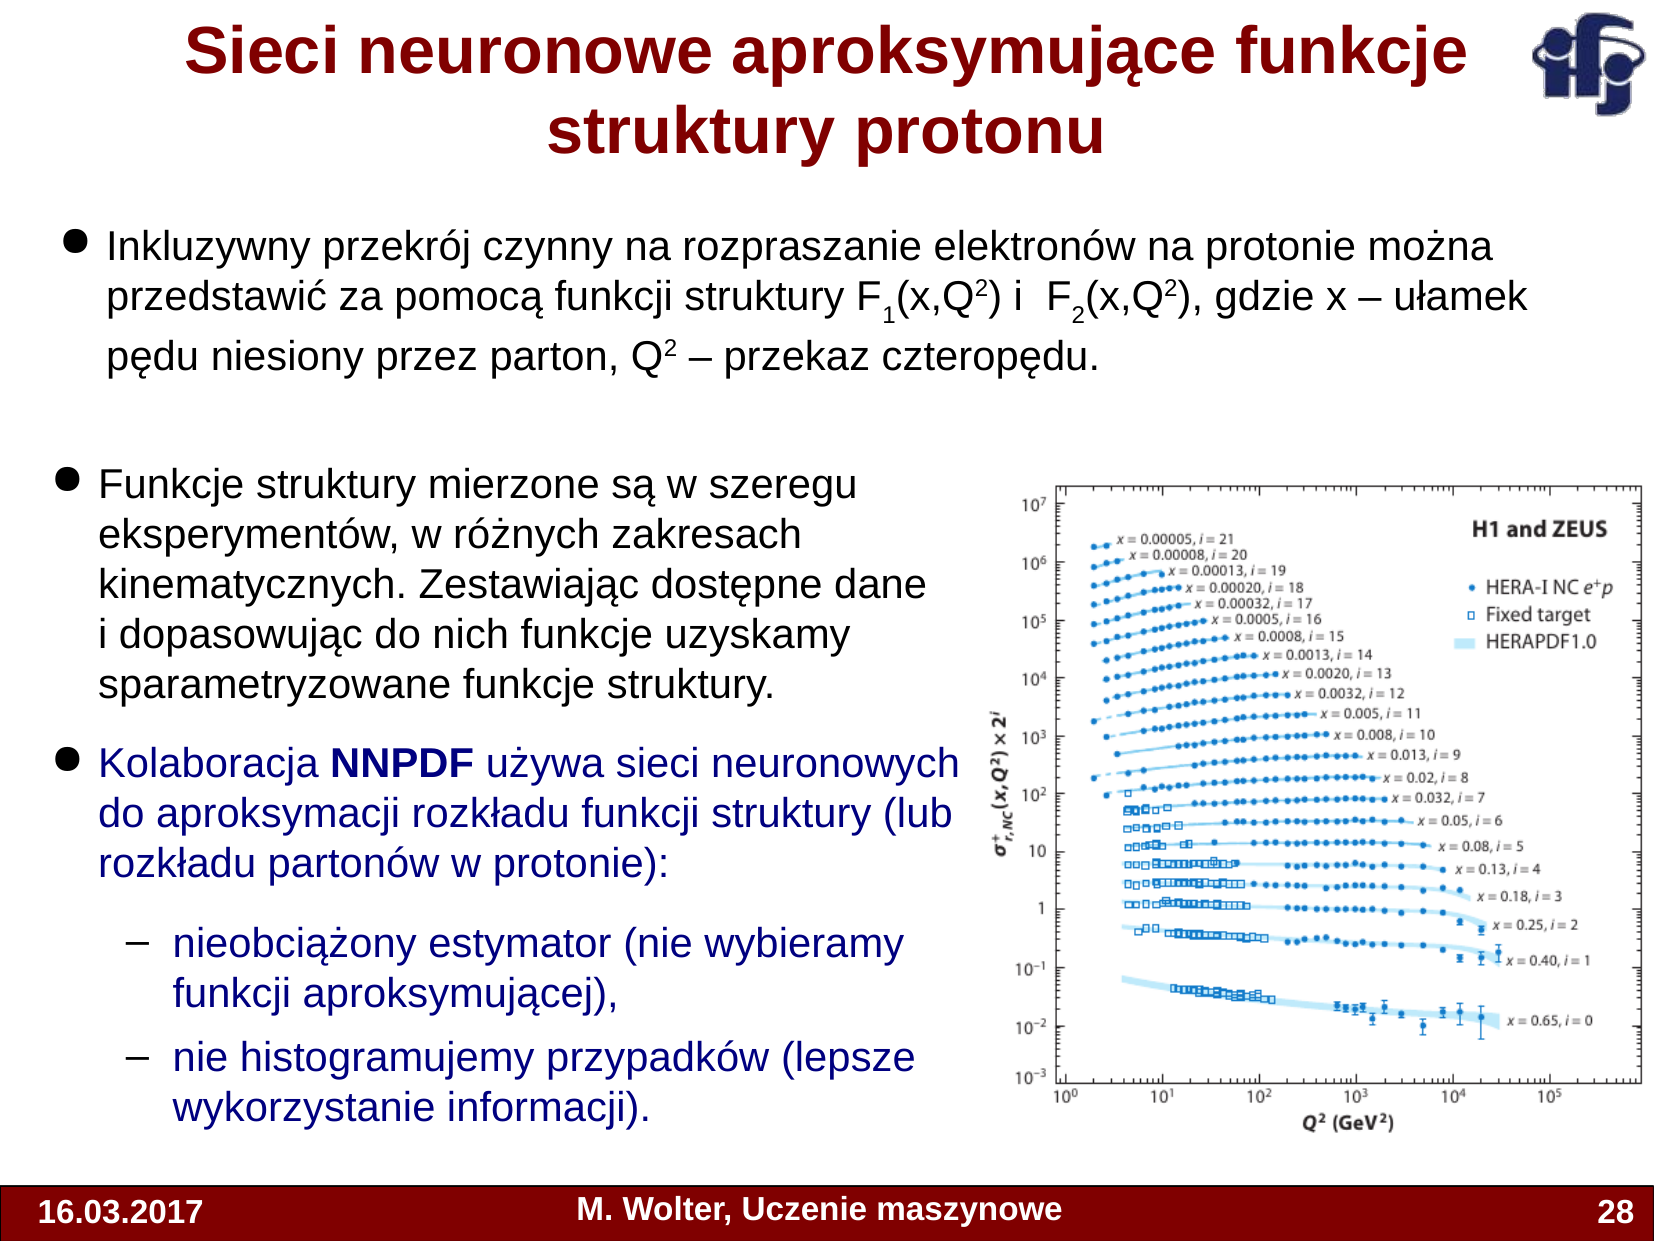

# Sieci neuronowe aproksymujące funkcje struktury protonu
Inkluzywny przekrój czynny na rozpraszanie elektronów na protonie można przedstawić za pomocą funkcji struktury F1(x,Q2) i F2(x,Q2), gdzie x – ułamek pędu niesiony przez parton, Q2 – przekaz czteropędu.
Funkcje struktury mierzone są w szeregu eksperymentów, w różnych zakresach kinematycznych. Zestawiając dostępne dane i dopasowując do nich funkcje uzyskamy sparametryzowane funkcje struktury.
Kolaboracja NNPDF używa sieci neuronowych do aproksymacji rozkładu funkcji struktury (lub rozkładu partonów w protonie):
nieobciążony estymator (nie wybieramy funkcji aproksymującej),
nie histogramujemy przypadków (lepsze wykorzystanie informacji).
20.12.2007
Marcin Wolter: "Metody analizy wielowymiarowej"